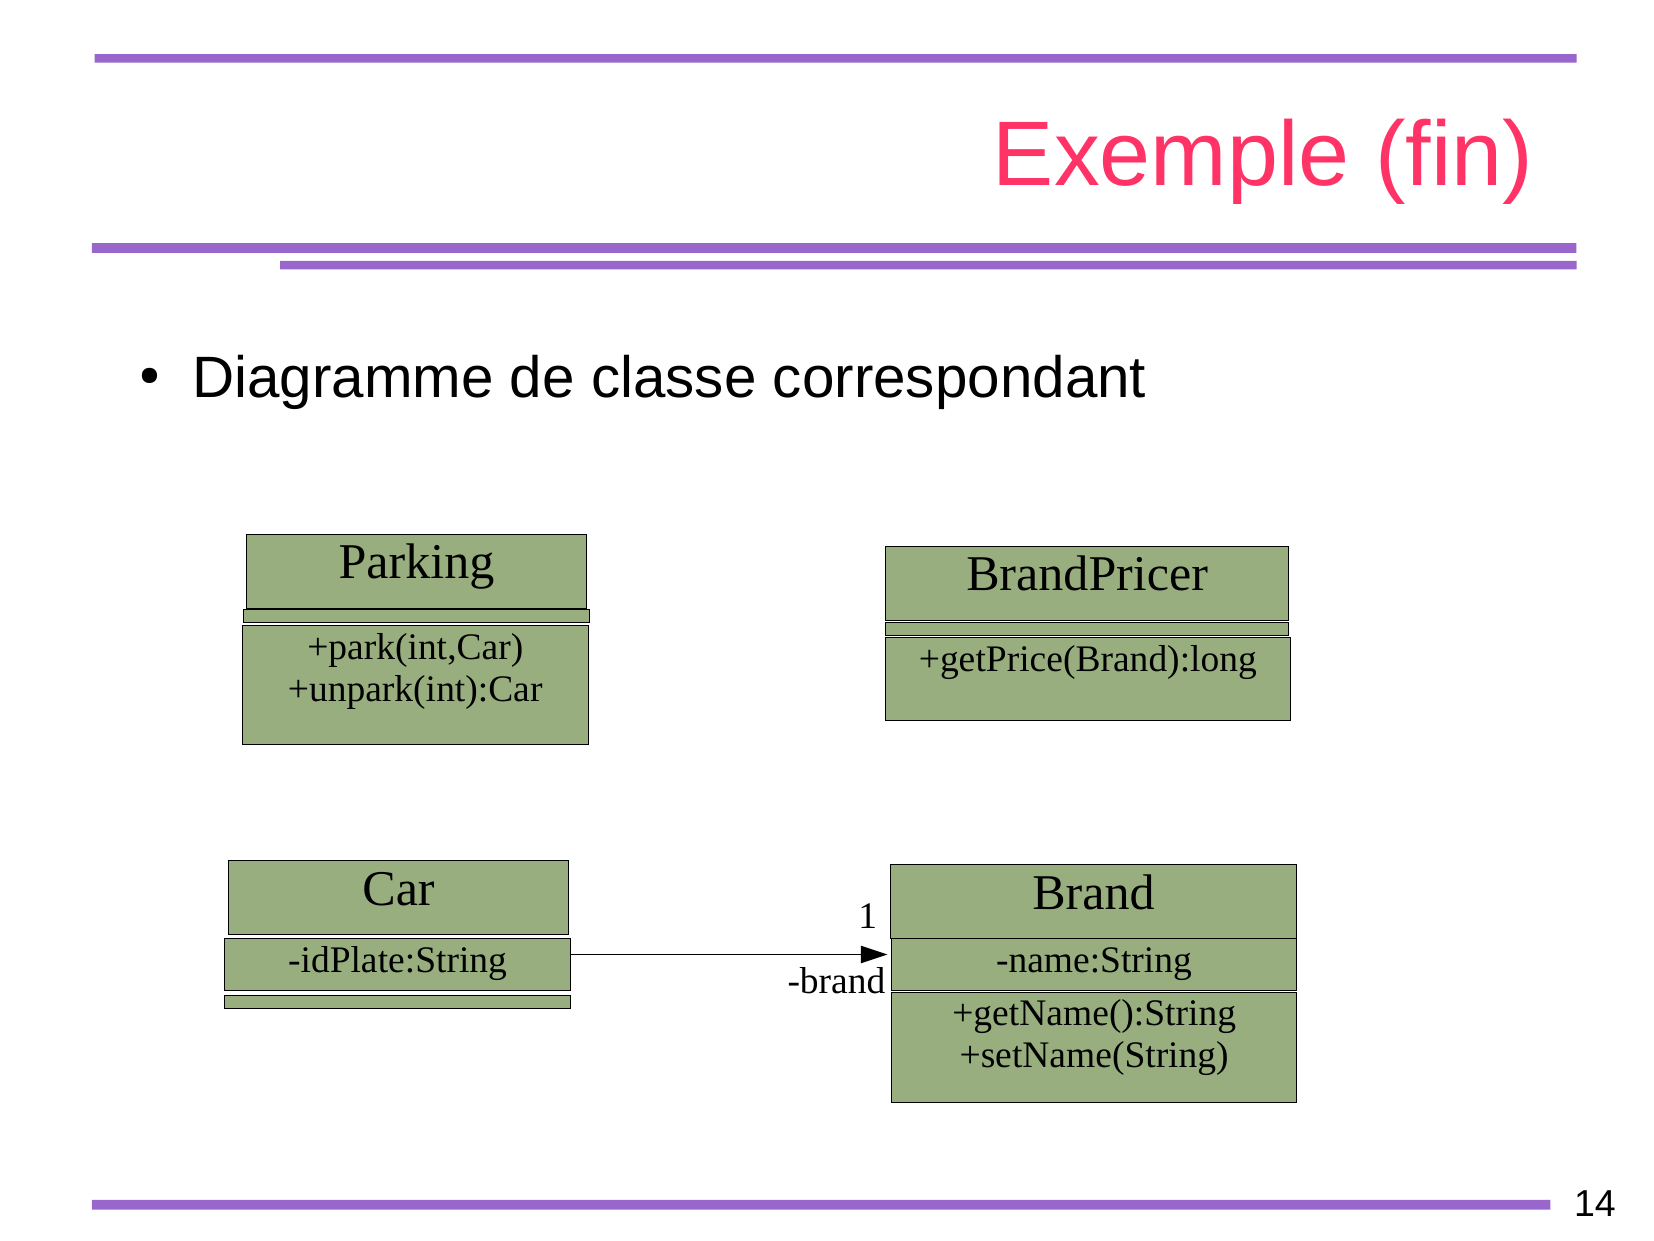

# Exemple (fin)
Diagramme de classe correspondant
Parking
BrandPricer
+park(int,Car)
+unpark(int):Car
+getPrice(Brand):long
Car
Brand
1
-name:String
-idPlate:String
-brand
+getName():String
+setName(String)